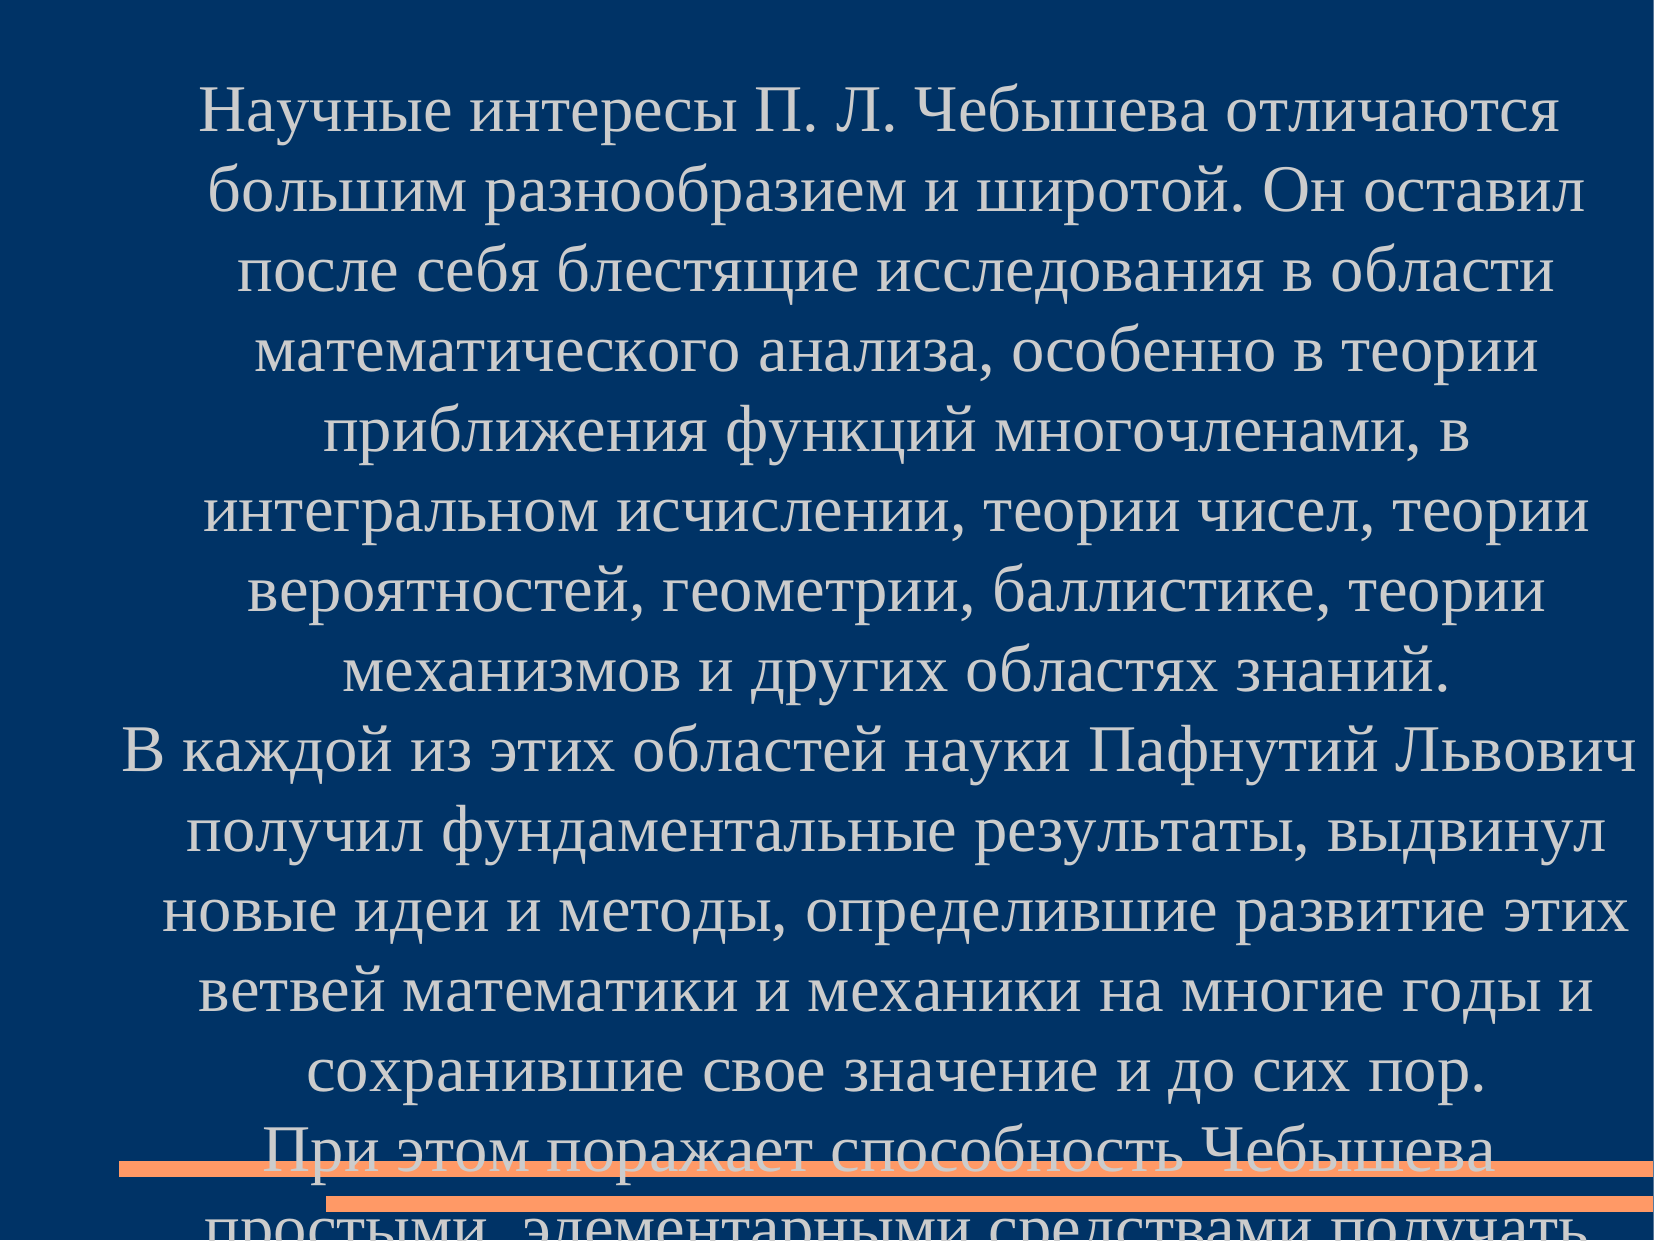

Научные интересы П. Л. Чебышева отличаются большим разнообразием и широтой. Он оставил после себя блестящие исследования в области математического анализа, особенно в теории приближения функций многочленами, в интегральном исчислении, теории чисел, теории вероятностей, геометрии, баллистике, теории механизмов и других областях знаний.
В каждой из этих областей науки Пафнутий Львович получил фундаментальные результаты, выдвинул новые идеи и методы, определившие развитие этих ветвей математики и механики на многие годы и сохранившие свое значение и до сих пор.
При этом поражает способность Чебышева простыми, элементарными средствами получать великолепные научные результаты.
#